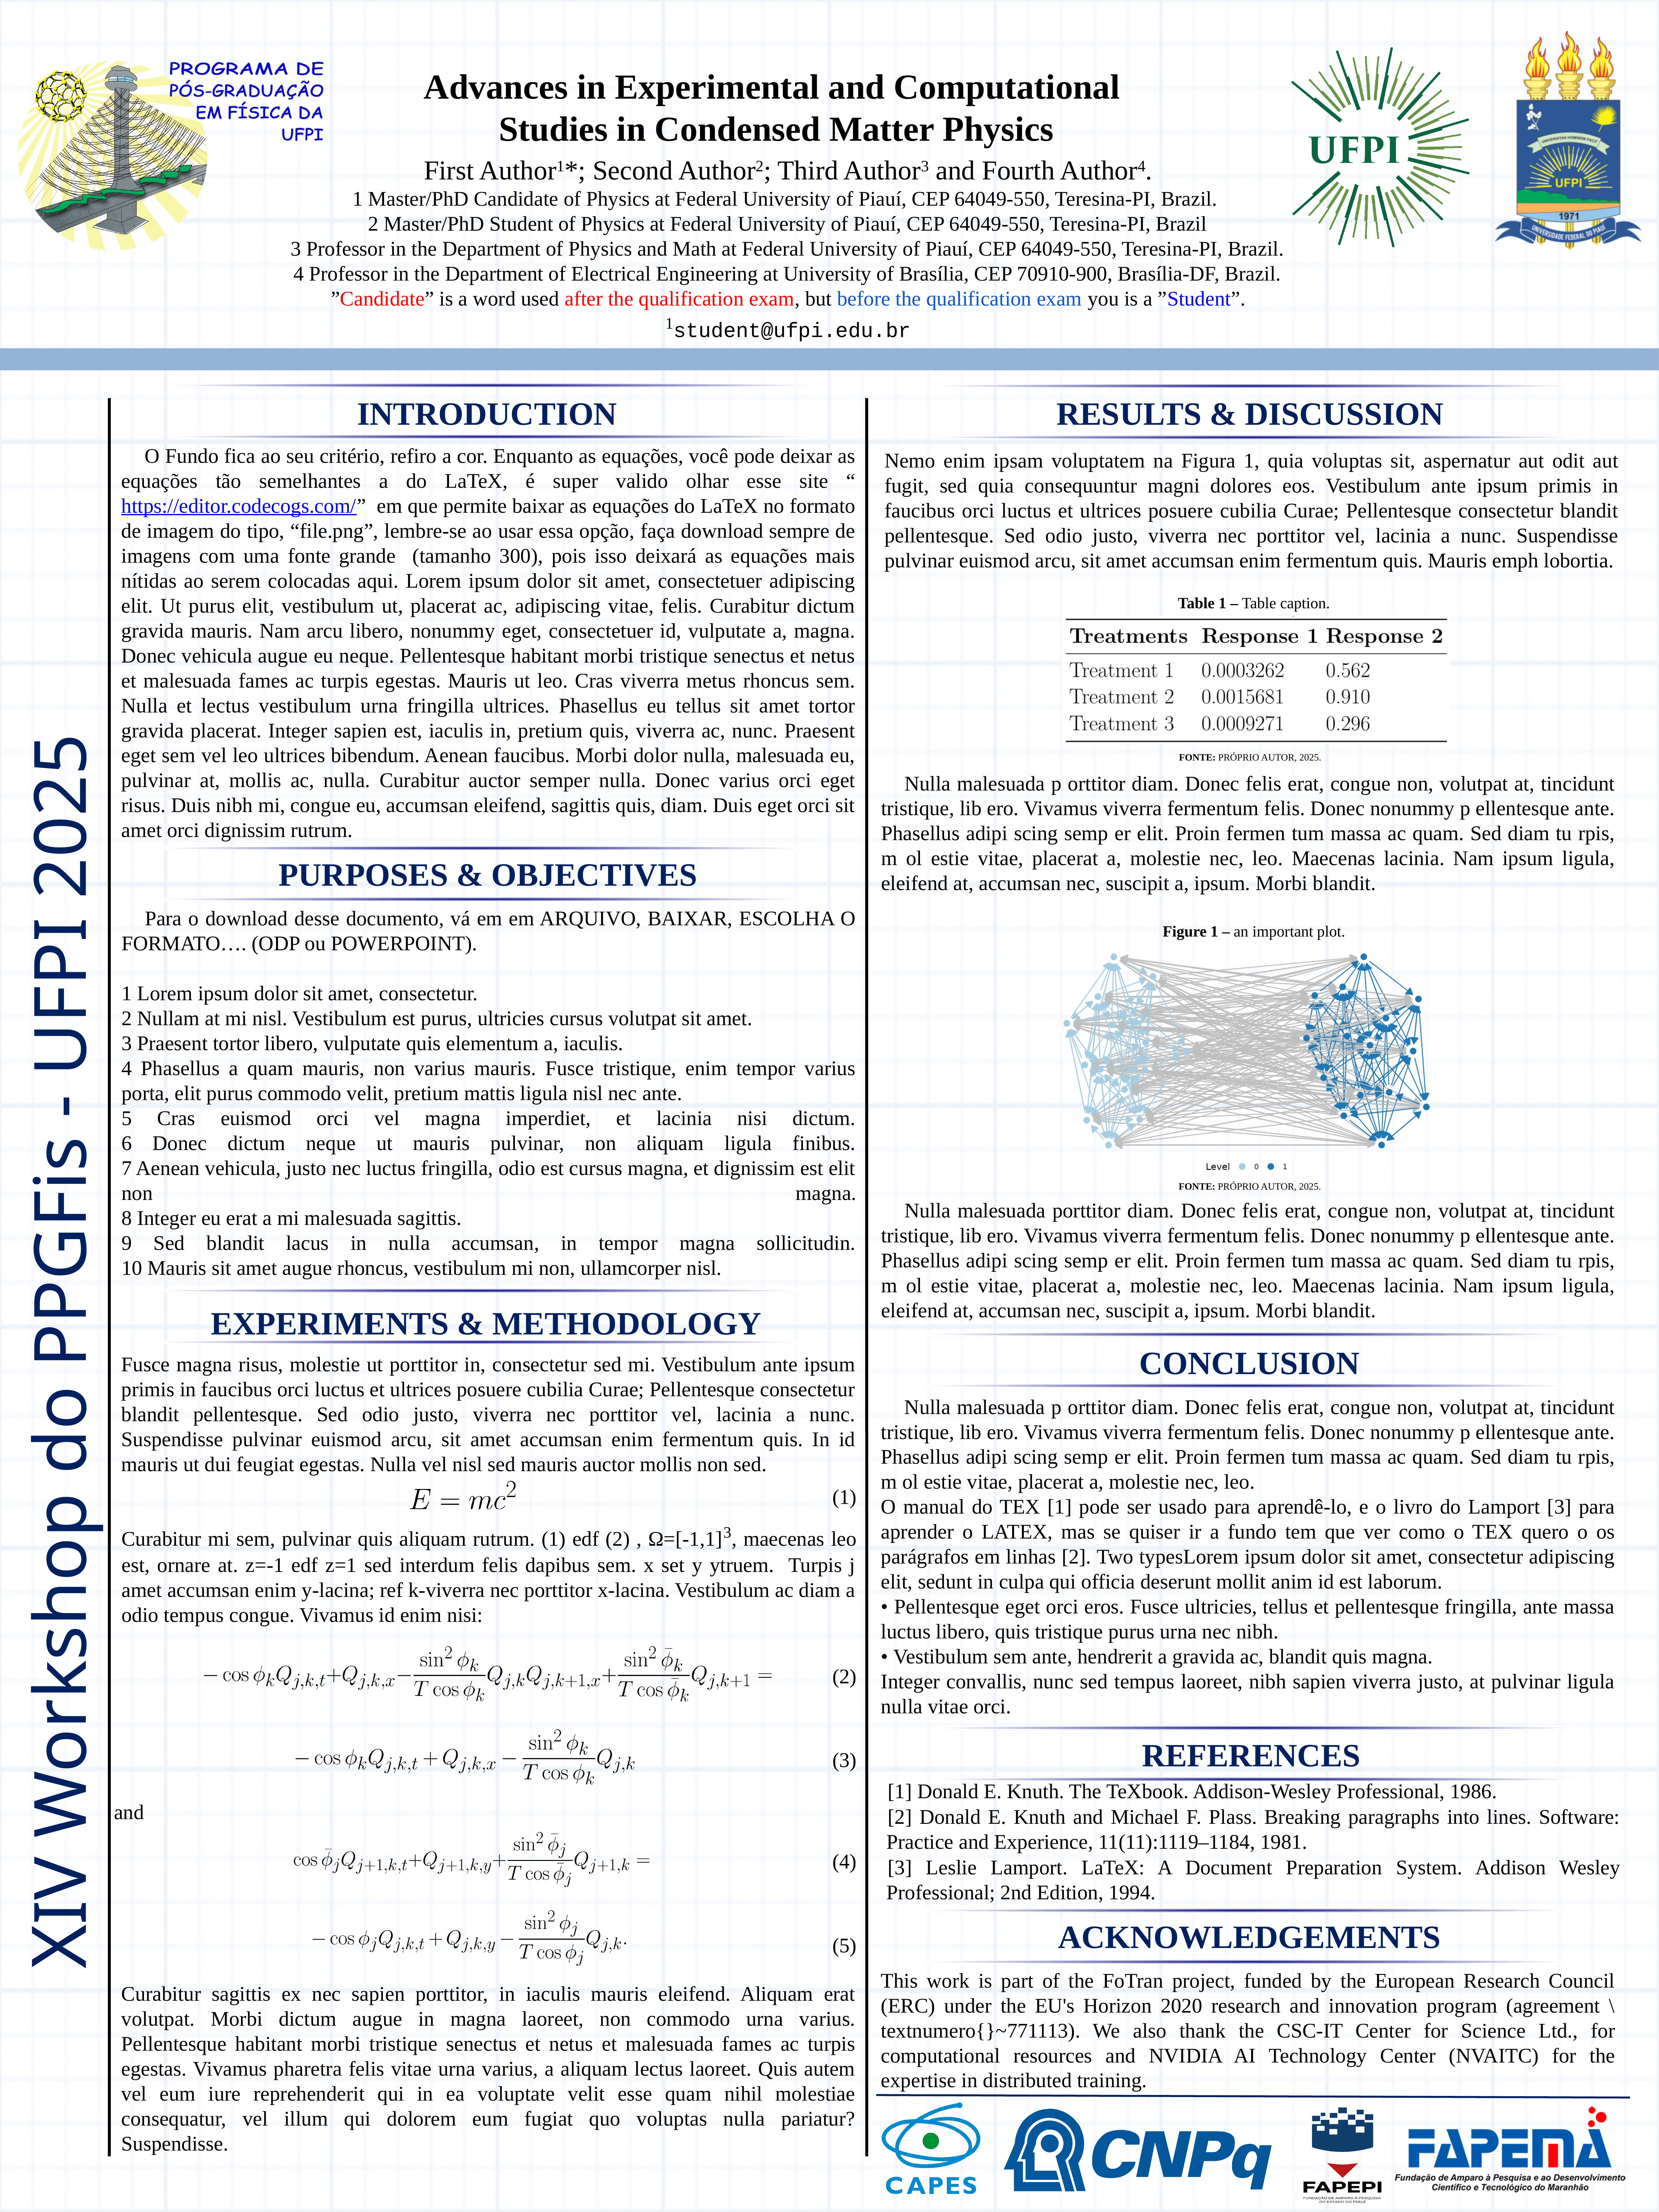

Advances in Experimental and Computational
Studies in Condensed Matter Physics
First Author1*; Second Author2; Third Author3 and Fourth Author4.
1 Master/PhD Candidate of Physics at Federal University of Piauí, CEP 64049-550, Teresina-PI, Brazil.
2 Master/PhD Student of Physics at Federal University of Piauí, CEP 64049-550, Teresina-PI, Brazil
3 Professor in the Department of Physics and Math at Federal University of Piauí, CEP 64049-550, Teresina-PI, Brazil.
4 Professor in the Department of Electrical Engineering at University of Brasília, CEP 70910-900, Brasília-DF, Brazil.
”Candidate” is a word used after the qualification exam, but before the qualification exam you is a ”Student”.
1student@ufpi.edu.br
INTRODUCTION
RESULTS & DISCUSSION
	O Fundo fica ao seu critério, refiro a cor. Enquanto as equações, você pode deixar as equações tão semelhantes a do LaTeX, é super valido olhar esse site “https://editor.codecogs.com/” em que permite baixar as equações do LaTeX no formato de imagem do tipo, “file.png”, lembre-se ao usar essa opção, faça download sempre de imagens com uma fonte grande (tamanho 300), pois isso deixará as equações mais nítidas ao serem colocadas aqui. Lorem ipsum dolor sit amet, consectetuer adipiscing elit. Ut purus elit, vestibulum ut, placerat ac, adipiscing vitae, felis. Curabitur dictum gravida mauris. Nam arcu libero, nonummy eget, consectetuer id, vulputate a, magna. Donec vehicula augue eu neque. Pellentesque habitant morbi tristique senectus et netus et malesuada fames ac turpis egestas. Mauris ut leo. Cras viverra metus rhoncus sem. Nulla et lectus vestibulum urna fringilla ultrices. Phasellus eu tellus sit amet tortor gravida placerat. Integer sapien est, iaculis in, pretium quis, viverra ac, nunc. Praesent eget sem vel leo ultrices bibendum. Aenean faucibus. Morbi dolor nulla, malesuada eu, pulvinar at, mollis ac, nulla. Curabitur auctor semper nulla. Donec varius orci eget risus. Duis nibh mi, congue eu, accumsan eleifend, sagittis quis, diam. Duis eget orci sit amet orci dignissim rutrum.
Nemo enim ipsam voluptatem na Figura 1, quia voluptas sit, aspernatur aut odit aut fugit, sed quia consequuntur magni dolores eos. Vestibulum ante ipsum primis in faucibus orci luctus et ultrices posuere cubilia Curae; Pellentesque consectetur blandit pellentesque. Sed odio justo, viverra nec porttitor vel, lacinia a nunc. Suspendisse pulvinar euismod arcu, sit amet accumsan enim fermentum quis. Mauris emph lobortia.
Table 1 – Table caption.
FONTE: PRÓPRIO AUTOR, 2025.
	Nulla malesuada p orttitor diam. Donec felis erat, congue non, volutpat at, tincidunt tristique, lib ero. Vivamus viverra fermentum felis. Donec nonummy p ellentesque ante. Phasellus adipi scing semp er elit. Proin fermen tum massa ac quam. Sed diam tu rpis, m ol estie vitae, placerat a, molestie nec, leo. Maecenas lacinia. Nam ipsum ligula, eleifend at, accumsan nec, suscipit a, ipsum. Morbi blandit.
PURPOSES & OBJECTIVES
	Para o download desse documento, vá em em ARQUIVO, BAIXAR, ESCOLHA O FORMATO…. (ODP ou POWERPOINT).
1 Lorem ipsum dolor sit amet, consectetur.
2 Nullam at mi nisl. Vestibulum est purus, ultricies cursus volutpat sit amet.
3 Praesent tortor libero, vulputate quis elementum a, iaculis.
4 Phasellus a quam mauris, non varius mauris. Fusce tristique, enim tempor varius porta, elit purus commodo velit, pretium mattis ligula nisl nec ante.
5 Cras euismod orci vel magna imperdiet, et lacinia nisi dictum.
6 Donec dictum neque ut mauris pulvinar, non aliquam ligula finibus.
7 Aenean vehicula, justo nec luctus fringilla, odio est cursus magna, et dignissim est elit non magna.
8 Integer eu erat a mi malesuada sagittis.
9 Sed blandit lacus in nulla accumsan, in tempor magna sollicitudin.
10 Mauris sit amet augue rhoncus, vestibulum mi non, ullamcorper nisl.
Figure 1 – an important plot.
FONTE: PRÓPRIO AUTOR, 2025.
	Nulla malesuada porttitor diam. Donec felis erat, congue non, volutpat at, tincidunt tristique, lib ero. Vivamus viverra fermentum felis. Donec nonummy p ellentesque ante. Phasellus adipi scing semp er elit. Proin fermen tum massa ac quam. Sed diam tu rpis, m ol estie vitae, placerat a, molestie nec, leo. Maecenas lacinia. Nam ipsum ligula, eleifend at, accumsan nec, suscipit a, ipsum. Morbi blandit.
XIV Workshop do PPGFis - UFPI 2025
EXPERIMENTS & METHODOLOGY
CONCLUSION
Fusce magna risus, molestie ut porttitor in, consectetur sed mi. Vestibulum ante ipsum primis in faucibus orci luctus et ultrices posuere cubilia Curae; Pellentesque consectetur blandit pellentesque. Sed odio justo, viverra nec porttitor vel, lacinia a nunc. Suspendisse pulvinar euismod arcu, sit amet accumsan enim fermentum quis. In id mauris ut dui feugiat egestas. Nulla vel nisl sed mauris auctor mollis non sed.
	Nulla malesuada p orttitor diam. Donec felis erat, congue non, volutpat at, tincidunt tristique, lib ero. Vivamus viverra fermentum felis. Donec nonummy p ellentesque ante. Phasellus adipi scing semp er elit. Proin fermen tum massa ac quam. Sed diam tu rpis, m ol estie vitae, placerat a, molestie nec, leo.
O manual do TEX [1] pode ser usado para aprendê-lo, e o livro do Lamport [3] para aprender o LATEX, mas se quiser ir a fundo tem que ver como o TEX quero o os parágrafos em linhas [2]. Two typesLorem ipsum dolor sit amet, consectetur adipiscing elit, sedunt in culpa qui officia deserunt mollit anim id est laborum.
• Pellentesque eget orci eros. Fusce ultricies, tellus et pellentesque fringilla, ante massa luctus libero, quis tristique purus urna nec nibh.
• Vestibulum sem ante, hendrerit a gravida ac, blandit quis magna.
Integer convallis, nunc sed tempus laoreet, nibh sapien viverra justo, at pulvinar ligula nulla vitae orci.
(1)
Curabitur mi sem, pulvinar quis aliquam rutrum. (1) edf (2) , Ω=[-1,1]3, maecenas leo est, ornare at. z=-1 edf z=1 sed interdum felis dapibus sem. x set y ytruem. Turpis j amet accumsan enim y-lacina; ref k-viverra nec porttitor x-lacina. Vestibulum ac diam a odio tempus congue. Vivamus id enim nisi:
(2)
REFERENCES
(3)
[1] Donald E. Knuth. The TeXbook. Addison-Wesley Professional, 1986.
[2] Donald E. Knuth and Michael F. Plass. Breaking paragraphs into lines. Software: Practice and Experience, 11(11):1119–1184, 1981.
[3] Leslie Lamport. LaTeX: A Document Preparation System. Addison Wesley Professional; 2nd Edition, 1994.
and
(4)
ACKNOWLEDGEMENTS
(5)
This work is part of the FoTran project, funded by the European Research Council (ERC) under the EU's Horizon 2020 research and innovation program (agreement \textnumero{}~771113). We also thank the CSC-IT Center for Science Ltd., for computational resources and NVIDIA AI Technology Center (NVAITC) for the expertise in distributed training.
Curabitur sagittis ex nec sapien porttitor, in iaculis mauris eleifend. Aliquam erat volutpat. Morbi dictum augue in magna laoreet, non commodo urna varius. Pellentesque habitant morbi tristique senectus et netus et malesuada fames ac turpis egestas. Vivamus pharetra felis vitae urna varius, a aliquam lectus laoreet. Quis autem vel eum iure reprehenderit qui in ea voluptate velit esse quam nihil molestiae consequatur, vel illum qui dolorem eum fugiat quo voluptas nulla pariatur? Suspendisse.